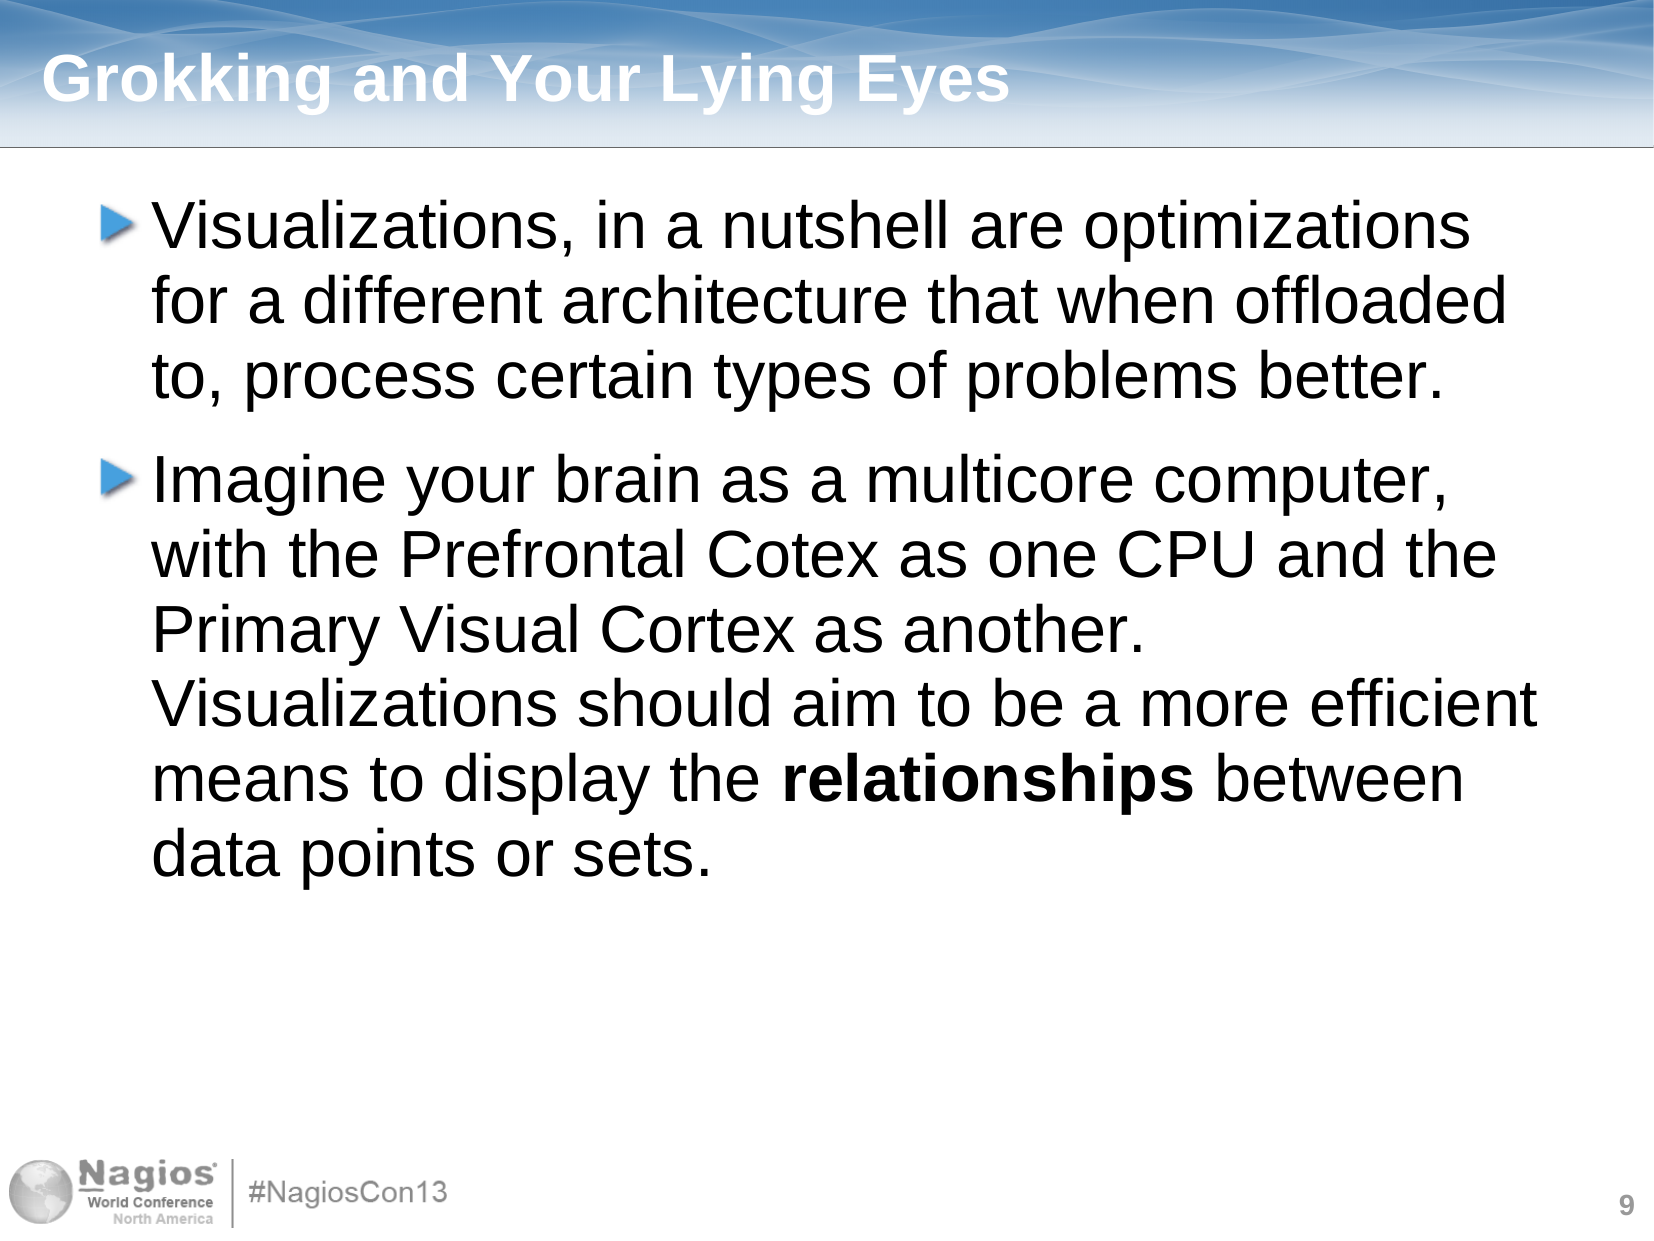

# Grokking and Your Lying Eyes
Visualizations, in a nutshell are optimizations for a different architecture that when offloaded to, process certain types of problems better.
Imagine your brain as a multicore computer, with the Prefrontal Cotex as one CPU and the Primary Visual Cortex as another. Visualizations should aim to be a more efficient means to display the relationships between data points or sets.
9